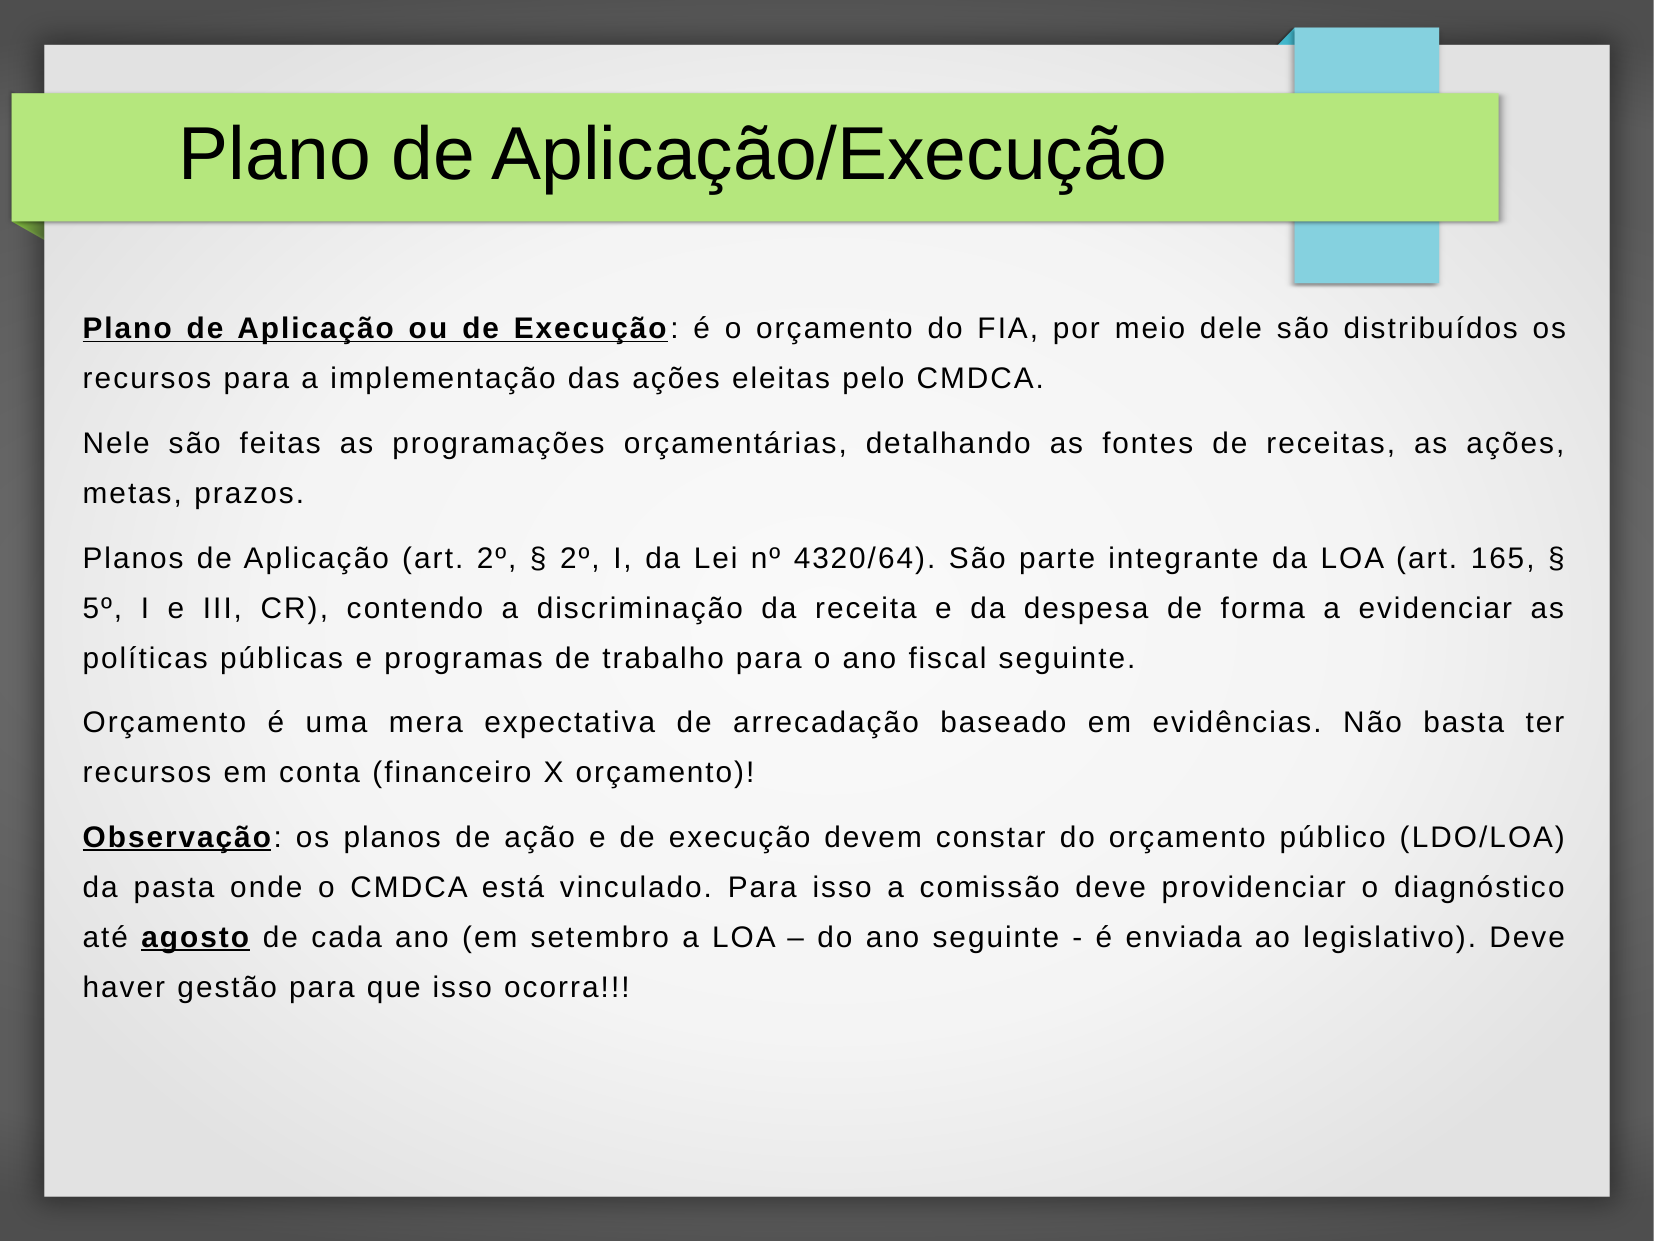

# Plano de Aplicação/Execução
Plano de Aplicação ou de Execução: é o orçamento do FIA, por meio dele são distribuídos os recursos para a implementação das ações eleitas pelo CMDCA.
Nele são feitas as programações orçamentárias, detalhando as fontes de receitas, as ações, metas, prazos.
Planos de Aplicação (art. 2º, § 2º, I, da Lei nº 4320/64). São parte integrante da LOA (art. 165, § 5º, I e III, CR), contendo a discriminação da receita e da despesa de forma a evidenciar as políticas públicas e programas de trabalho para o ano fiscal seguinte.
Orçamento é uma mera expectativa de arrecadação baseado em evidências. Não basta ter recursos em conta (financeiro X orçamento)!
Observação: os planos de ação e de execução devem constar do orçamento público (LDO/LOA) da pasta onde o CMDCA está vinculado. Para isso a comissão deve providenciar o diagnóstico até agosto de cada ano (em setembro a LOA – do ano seguinte - é enviada ao legislativo). Deve haver gestão para que isso ocorra!!!